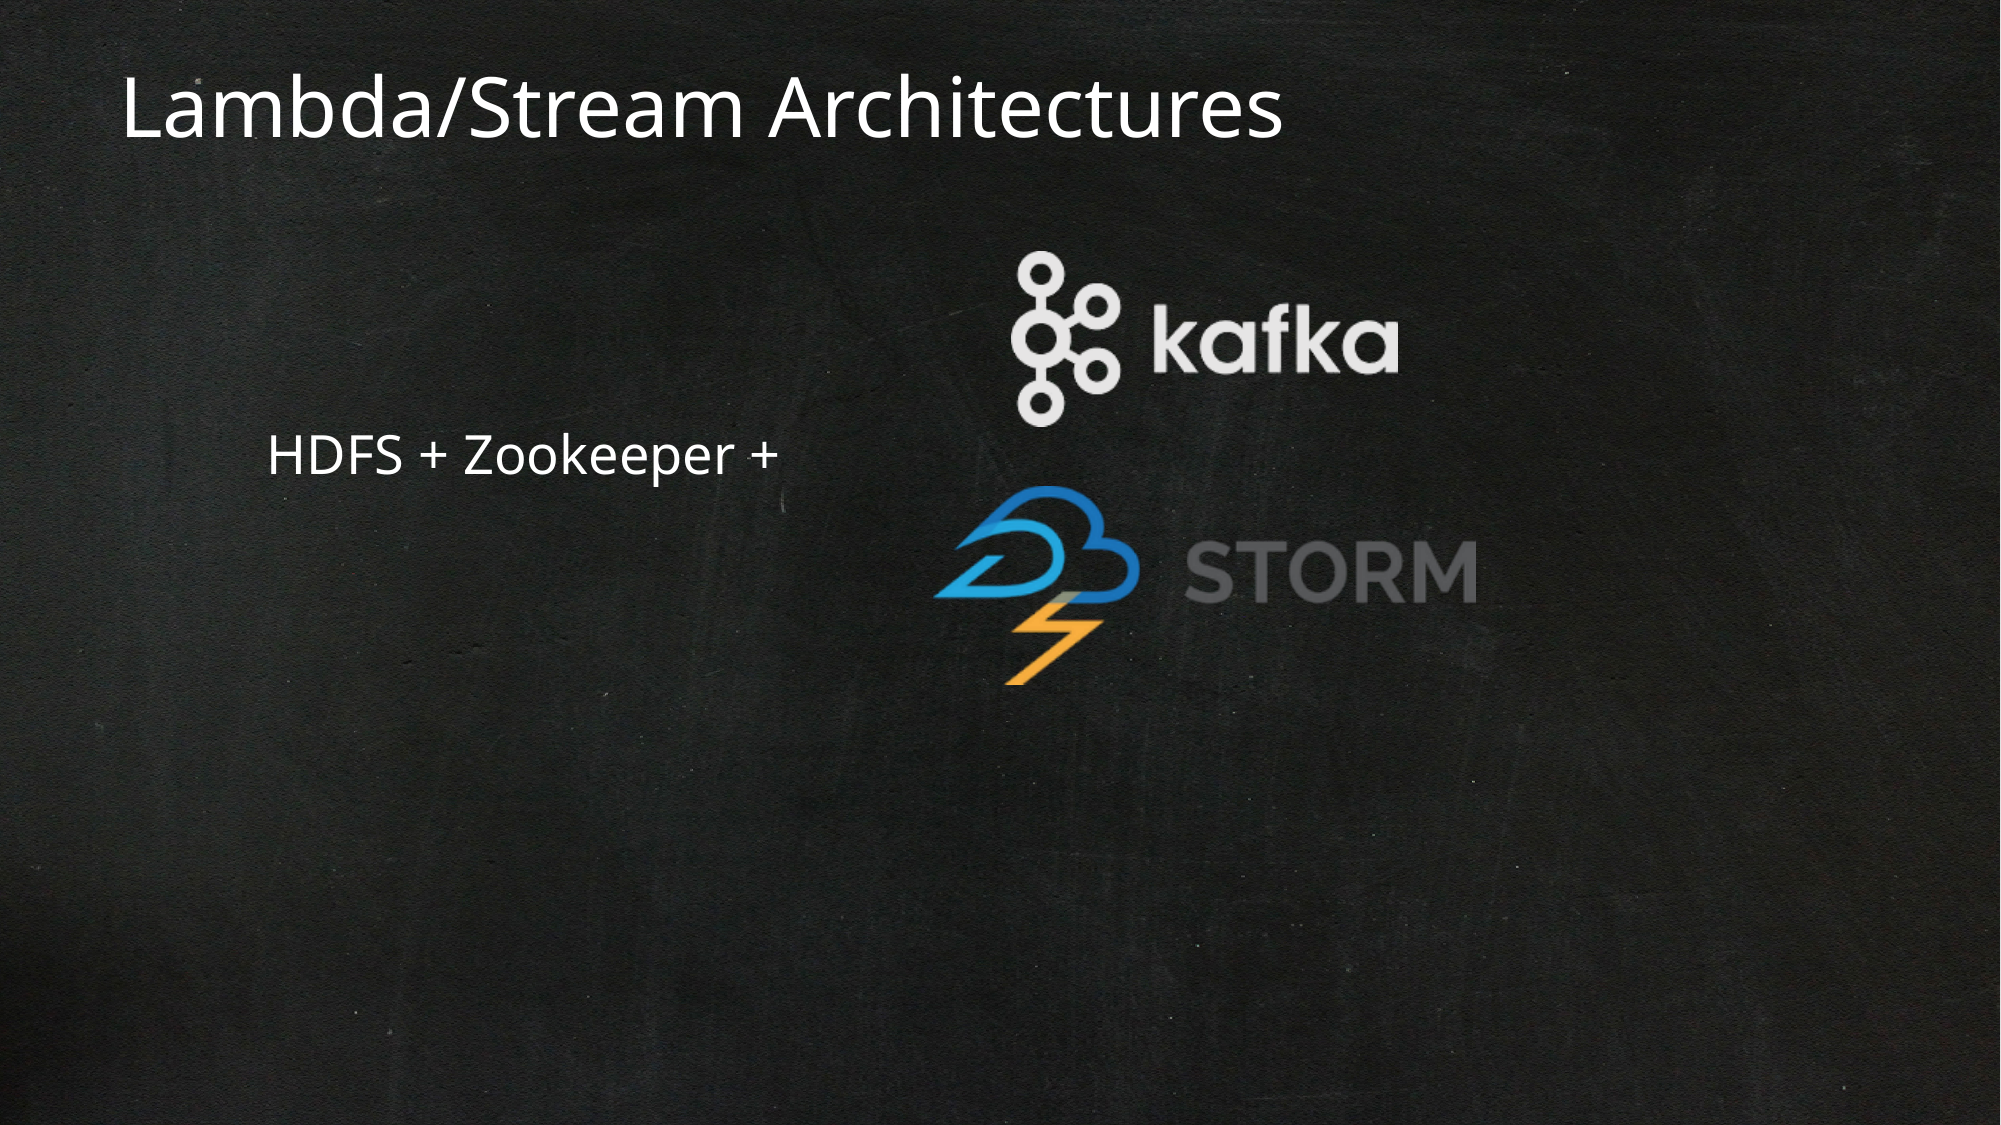

# Lambda/Stream Architectures
HDFS + Zookeeper +